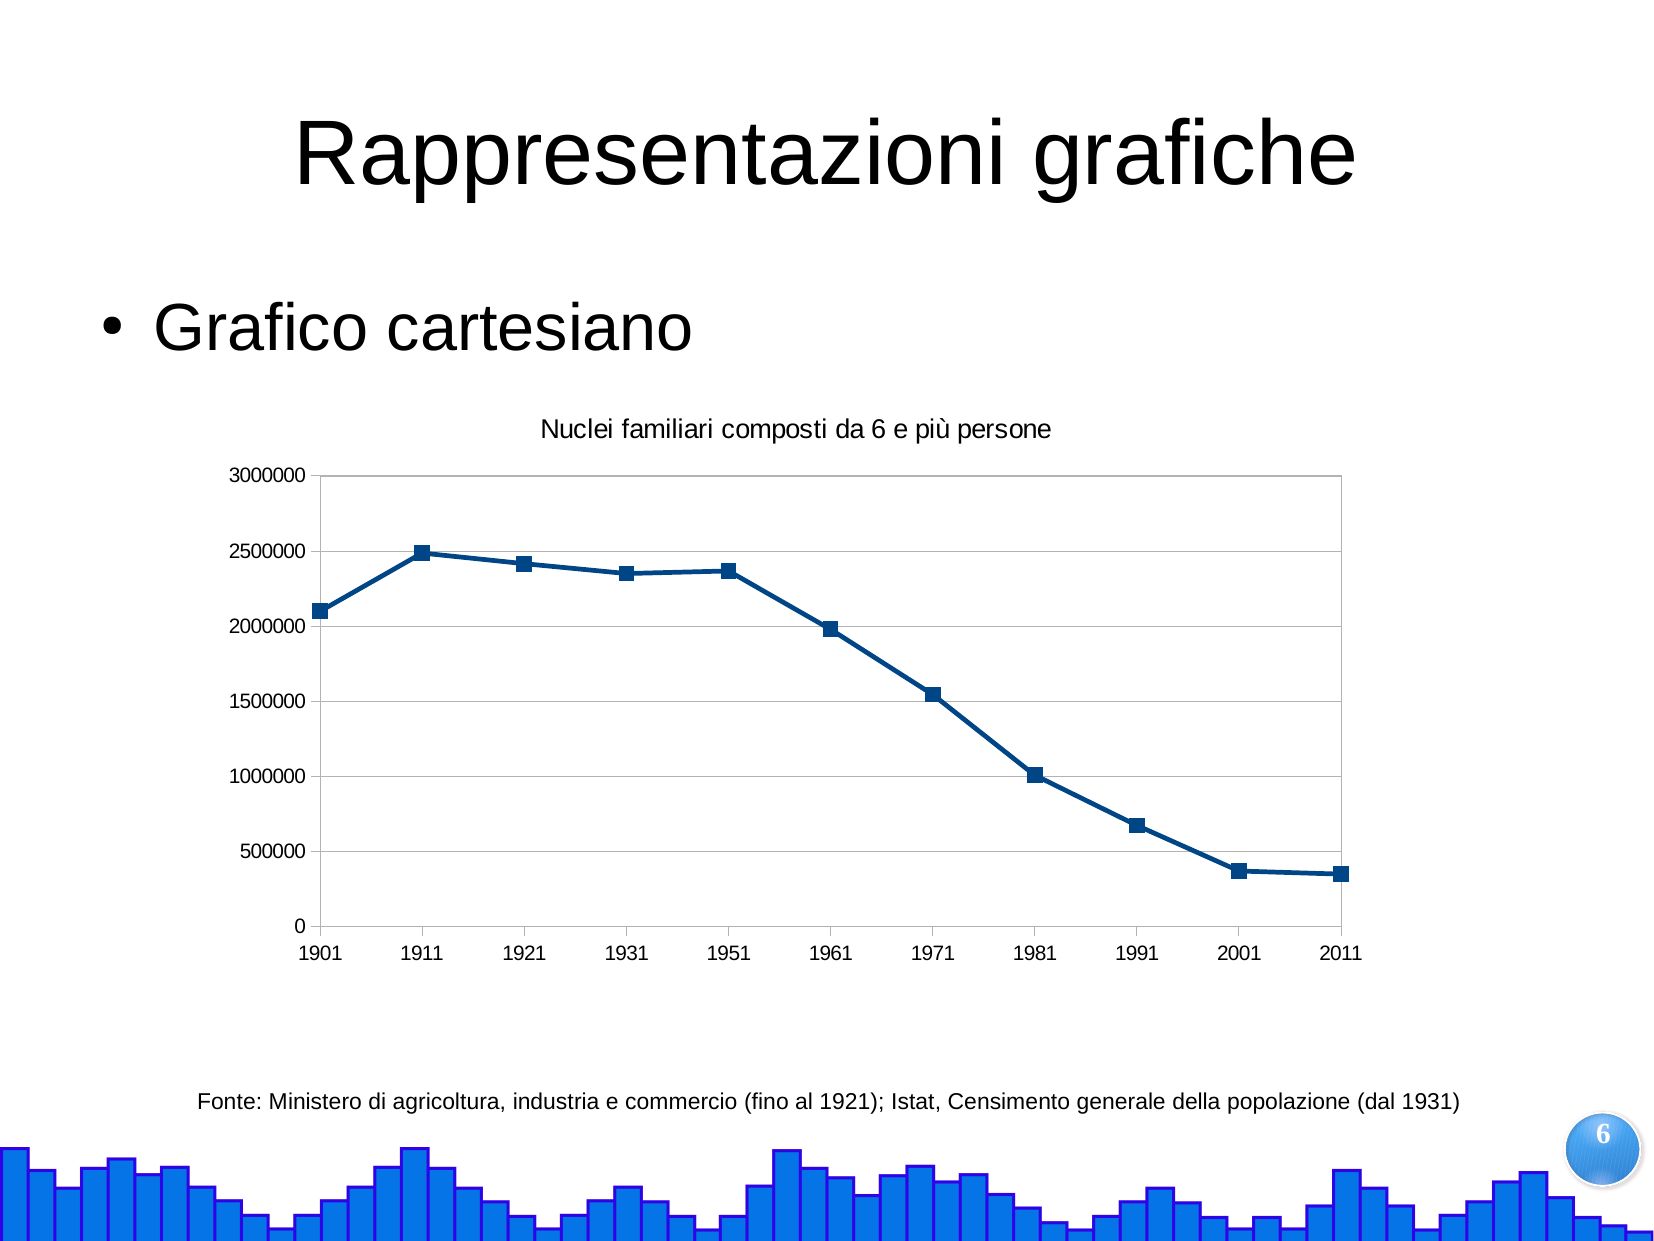

# Rappresentazioni grafiche
Grafico cartesiano
### Chart: Nuclei familiari composti da 6 e più persone
| Category | Colonna 1 |
|---|---|
| 1901 | 2098989.0 |
| 1911 | 2486569.0 |
| 1921 | 2416082.0 |
| 1931 | 2350304.0 |
| 1951 | 2367666.0 |
| 1961 | 1978533.0 |
| 1971 | 1544548.0 |
| 1981 | 1007055.0 |
| 1991 | 672891.0 |
| 2001 | 369406.0 |
| 2011 | 348594.0 |Fonte: Ministero di agricoltura, industria e commercio (fino al 1921); Istat, Censimento generale della popolazione (dal 1931)
6